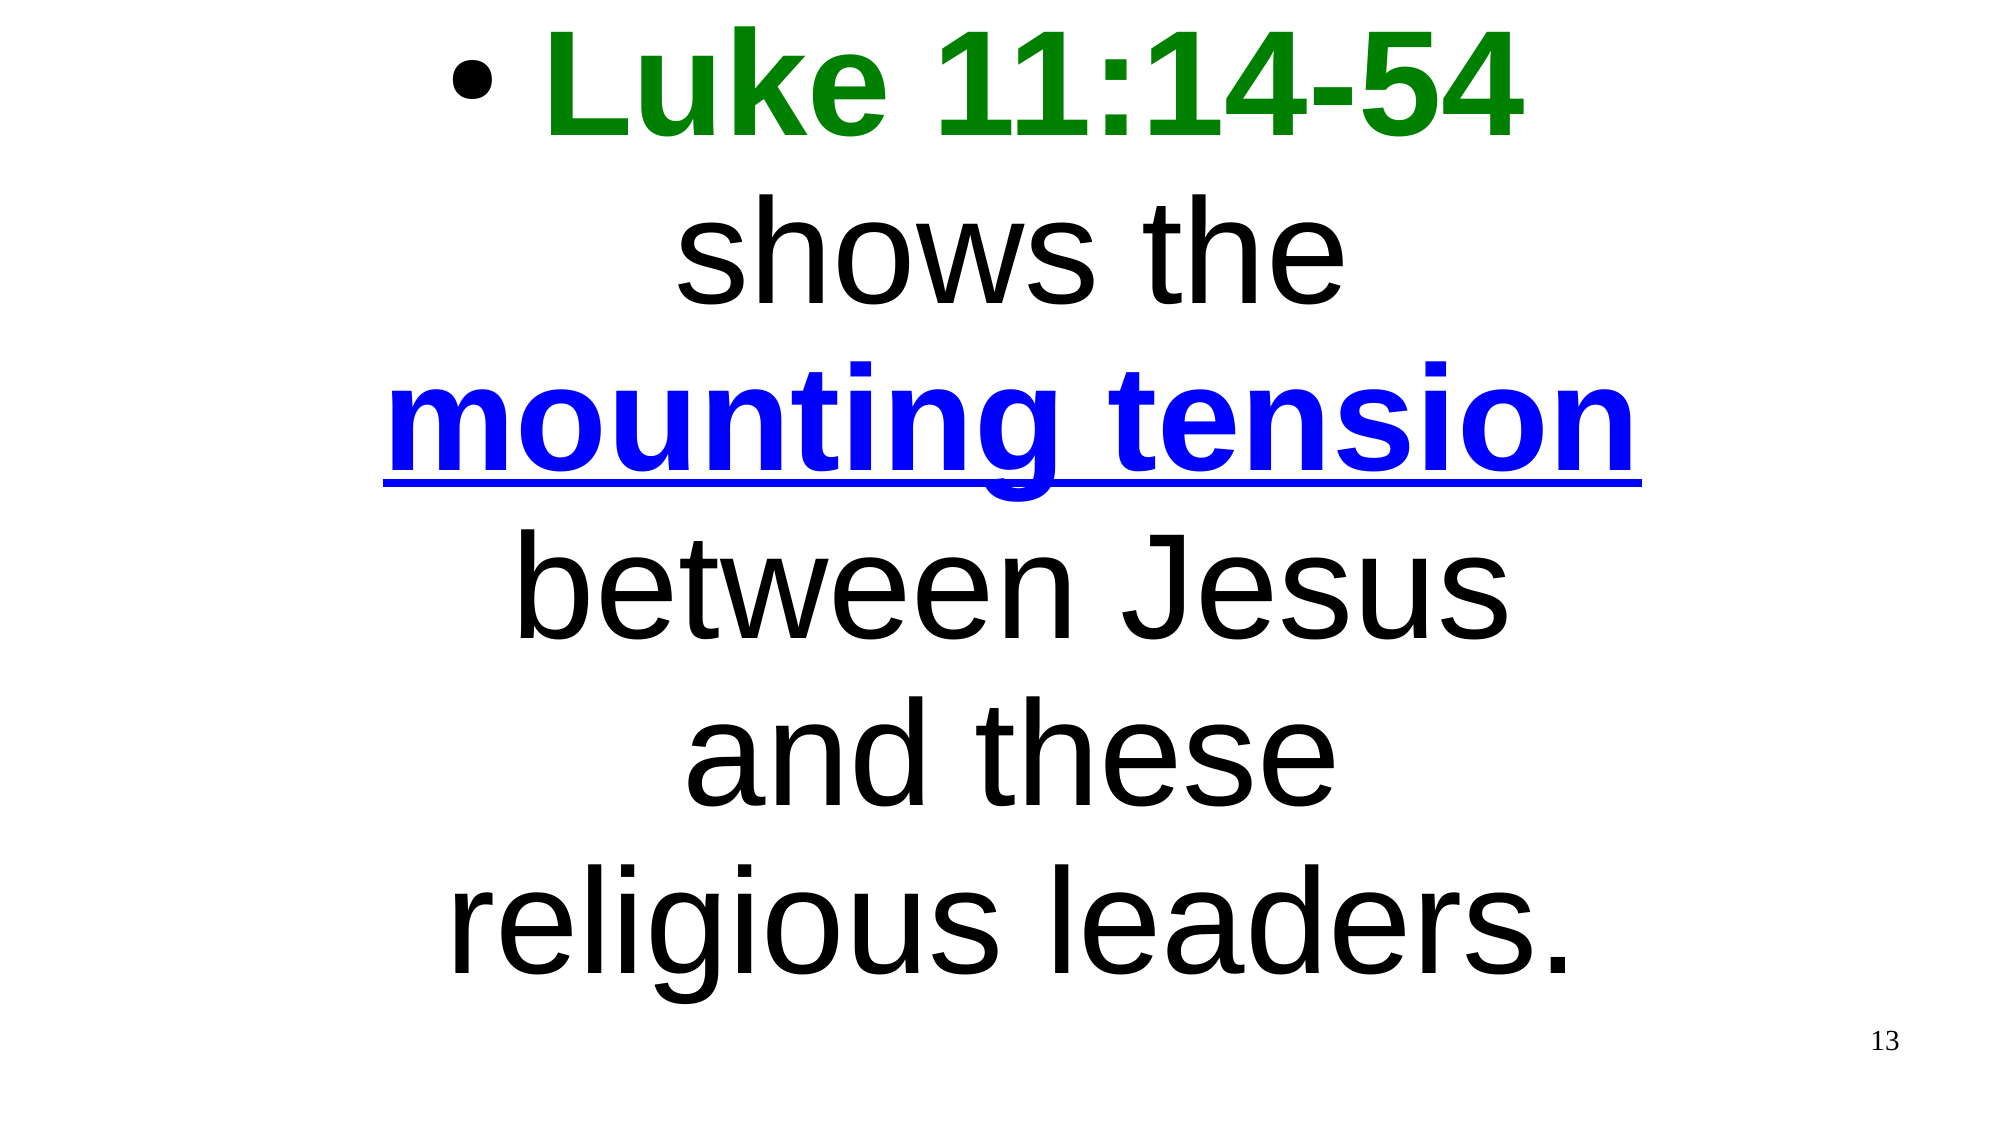

# Luke 11:14-54  shows the mounting tension between Jesus and these religious leaders.
13